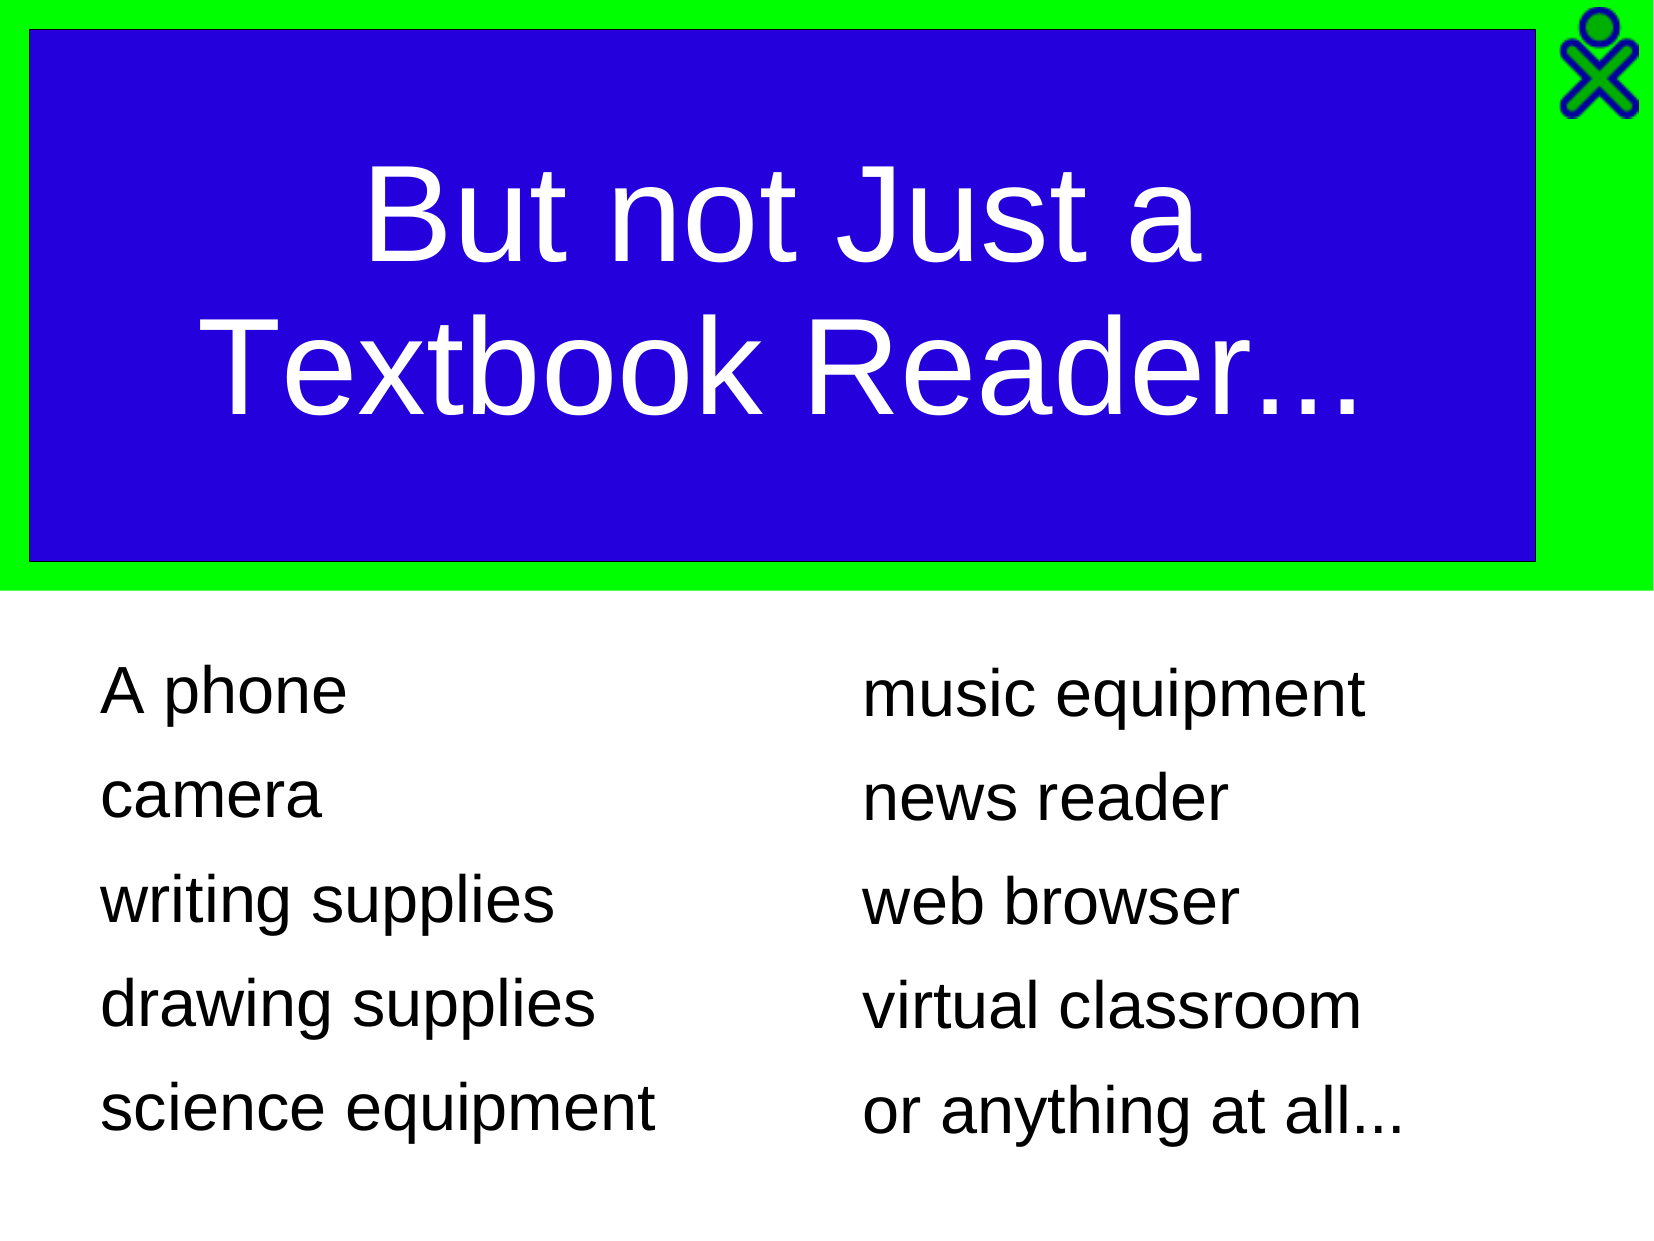

# But not Just a Textbook Reader...
A phone
camera
writing supplies
drawing supplies
science equipment
music equipment
news reader
web browser
virtual classroom
or anything at all...